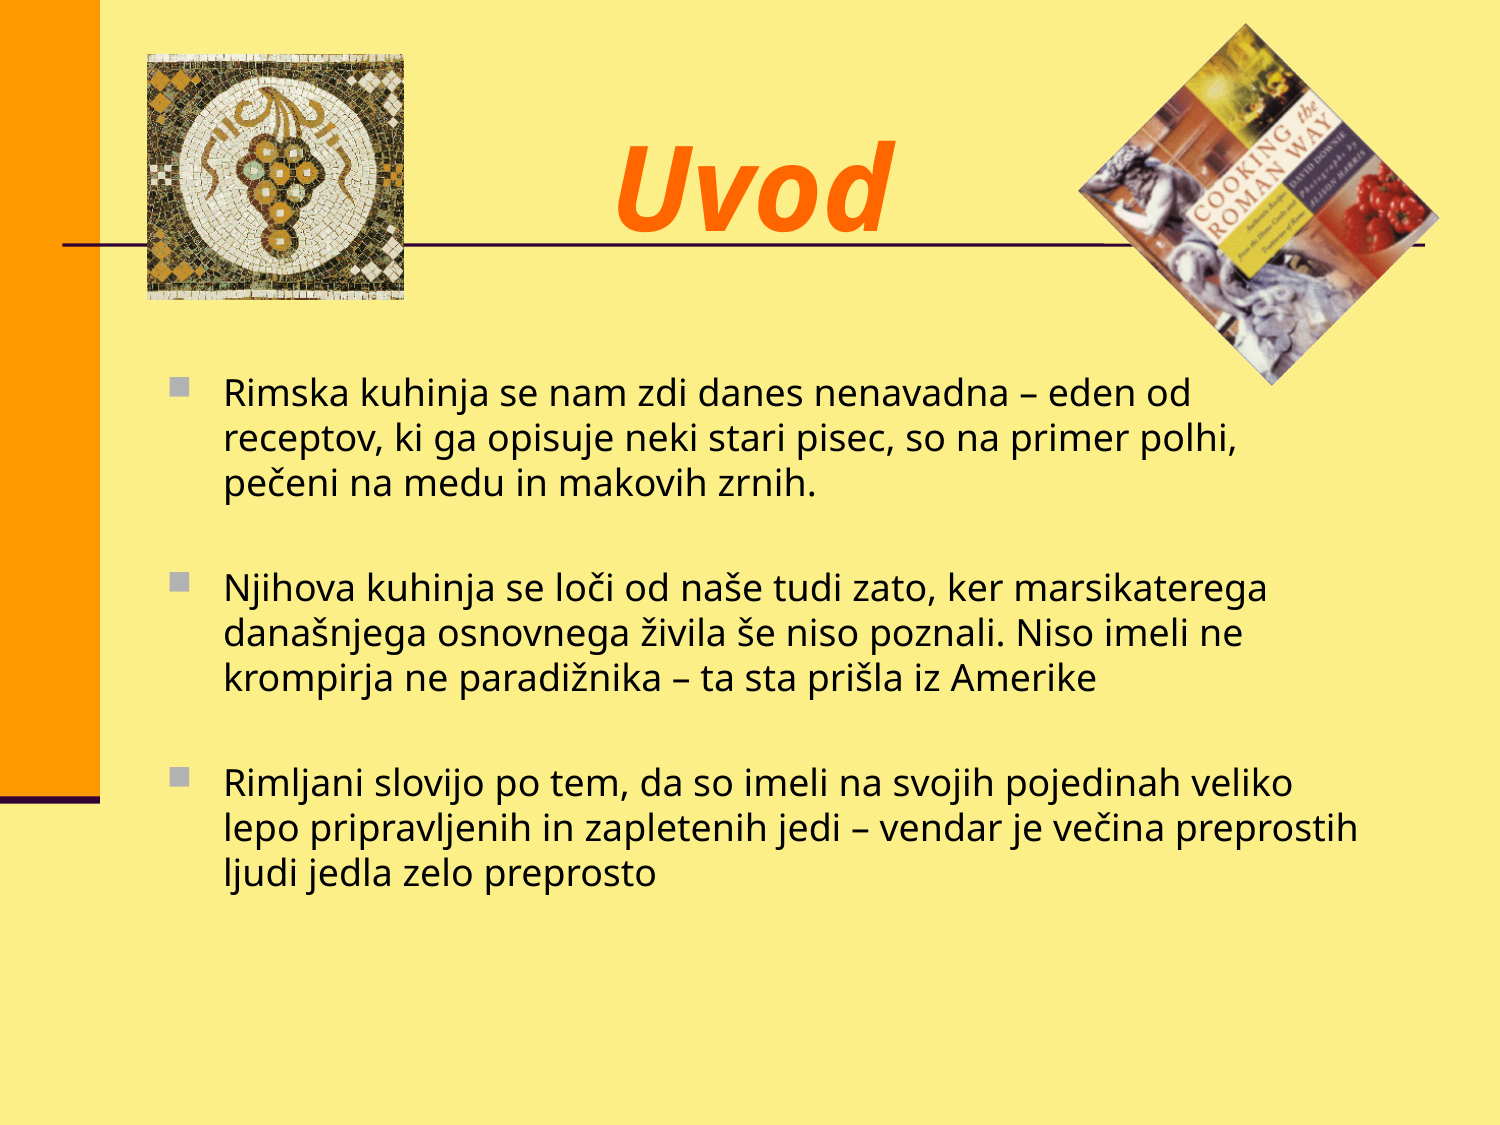

# Uvod
Rimska kuhinja se nam zdi danes nenavadna – eden od receptov, ki ga opisuje neki stari pisec, so na primer polhi, pečeni na medu in makovih zrnih.
Njihova kuhinja se loči od naše tudi zato, ker marsikaterega današnjega osnovnega živila še niso poznali. Niso imeli ne krompirja ne paradižnika – ta sta prišla iz Amerike
Rimljani slovijo po tem, da so imeli na svojih pojedinah veliko lepo pripravljenih in zapletenih jedi – vendar je večina preprostih ljudi jedla zelo preprosto